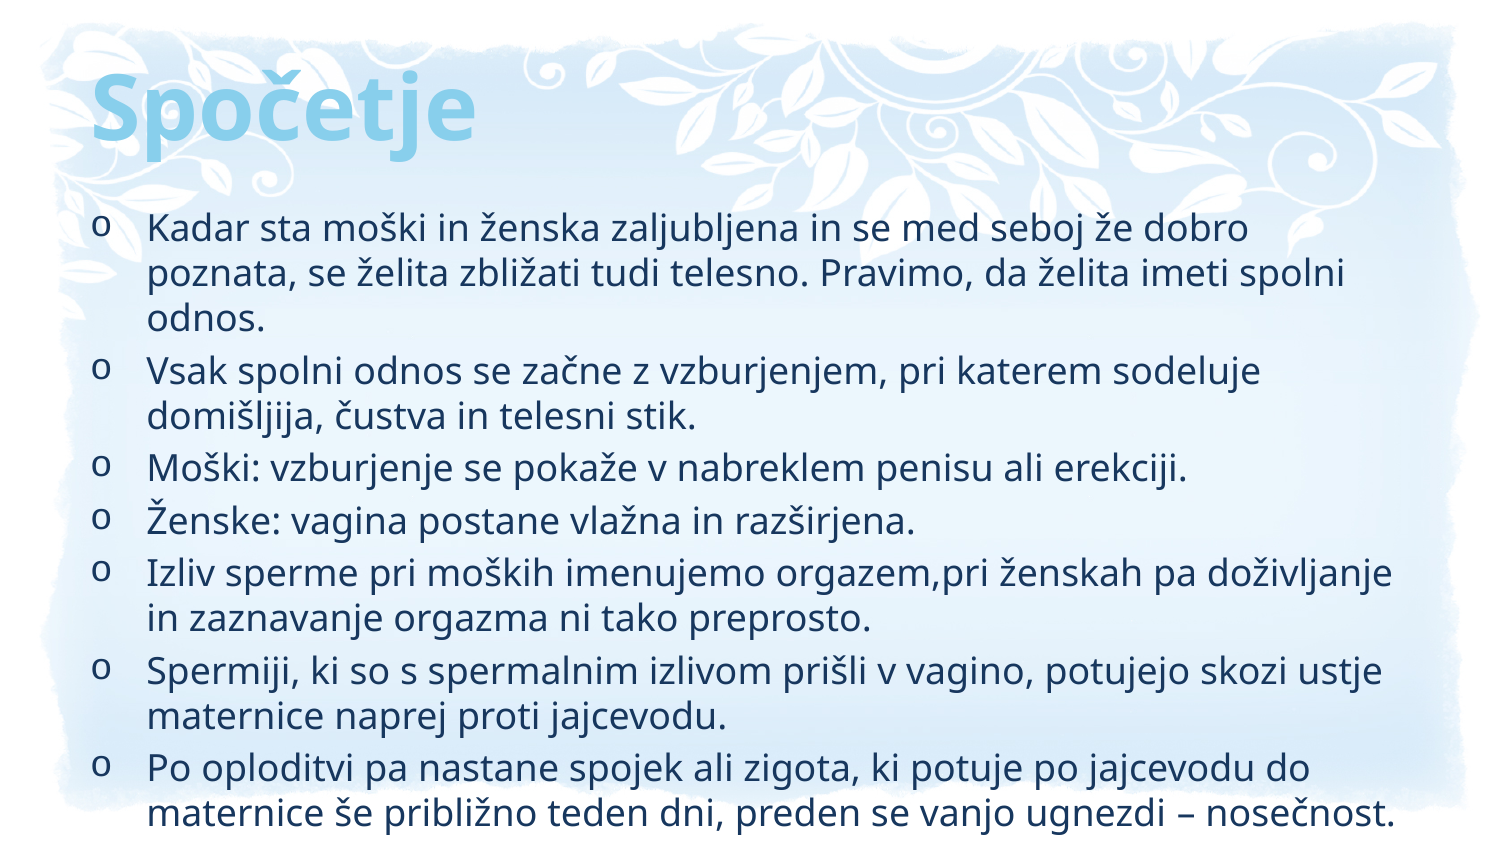

# Spočetje
Kadar sta moški in ženska zaljubljena in se med seboj že dobro poznata, se želita zbližati tudi telesno. Pravimo, da želita imeti spolni odnos.
Vsak spolni odnos se začne z vzburjenjem, pri katerem sodeluje domišljija, čustva in telesni stik.
Moški: vzburjenje se pokaže v nabreklem penisu ali erekciji.
Ženske: vagina postane vlažna in razširjena.
Izliv sperme pri moških imenujemo orgazem,pri ženskah pa doživljanje in zaznavanje orgazma ni tako preprosto.
Spermiji, ki so s spermalnim izlivom prišli v vagino, potujejo skozi ustje maternice naprej proti jajcevodu.
Po oploditvi pa nastane spojek ali zigota, ki potuje po jajcevodu do maternice še približno teden dni, preden se vanjo ugnezdi – nosečnost.